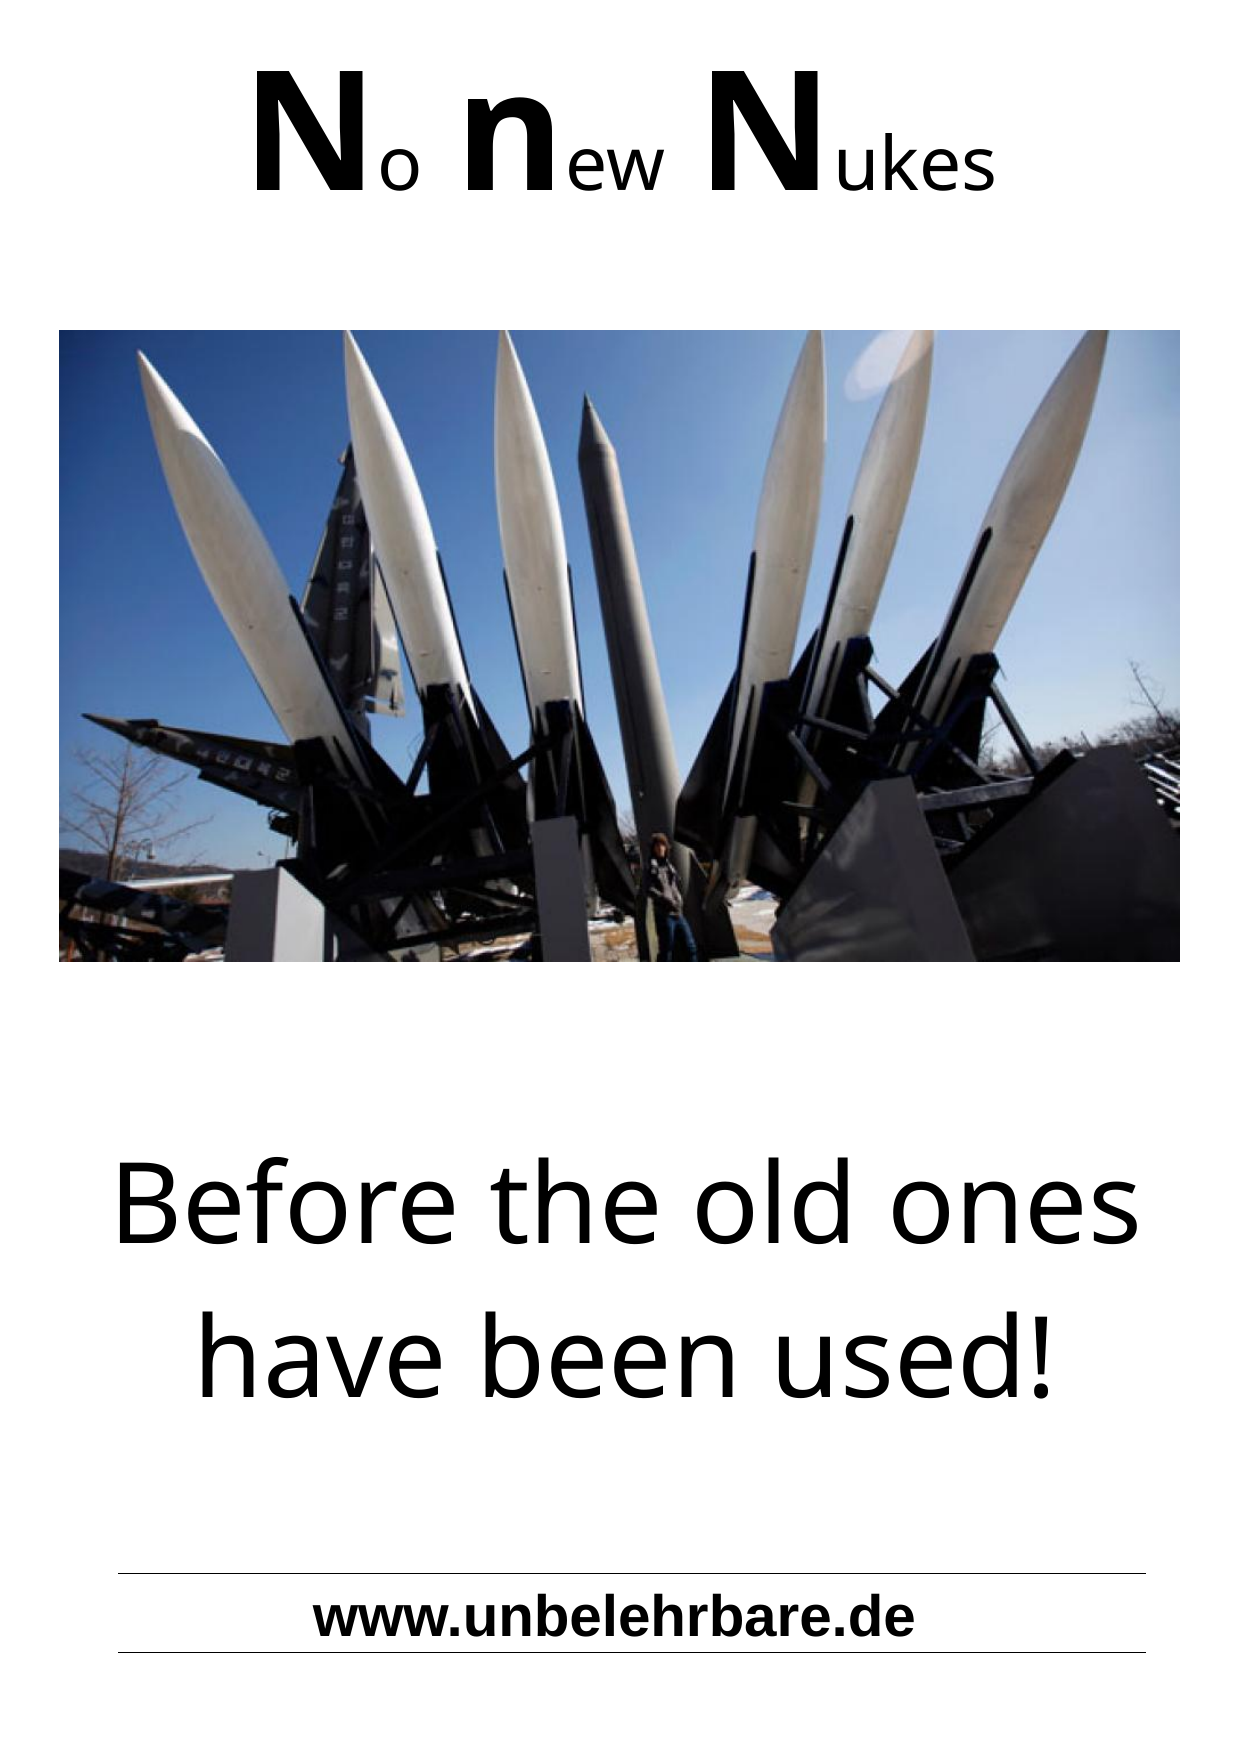

No new Nukes
Before the old ones have been used!
www.unbelehrbare.de